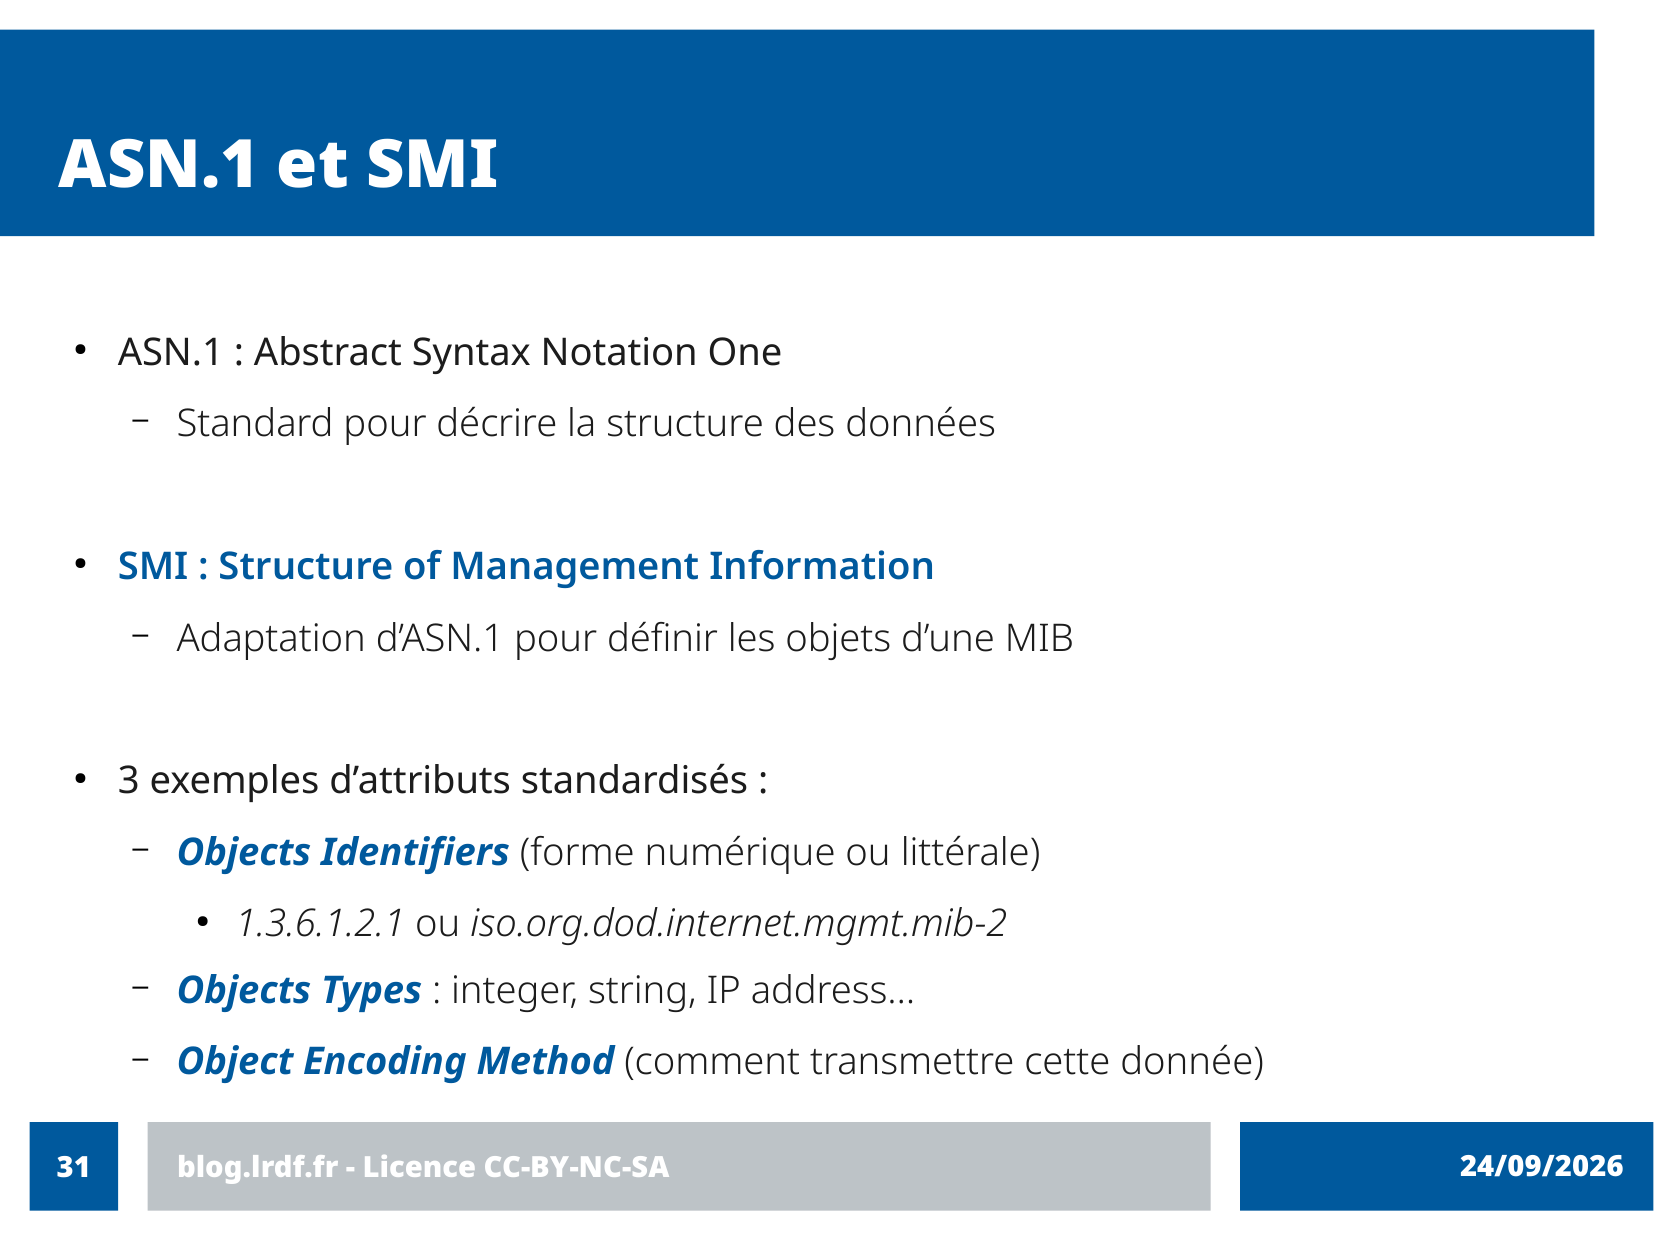

# ASN.1 et SMI
ASN.1 : Abstract Syntax Notation One
Standard pour décrire la structure des données
SMI : Structure of Management Information
Adaptation d’ASN.1 pour définir les objets d’une MIB
3 exemples d’attributs standardisés :
Objects Identifiers (forme numérique ou littérale)
1.3.6.1.2.1 ou iso.org.dod.internet.mgmt.mib-2
Objects Types : integer, string, IP address…
Object Encoding Method (comment transmettre cette donnée)
31
blog.lrdf.fr - Licence CC-BY-NC-SA